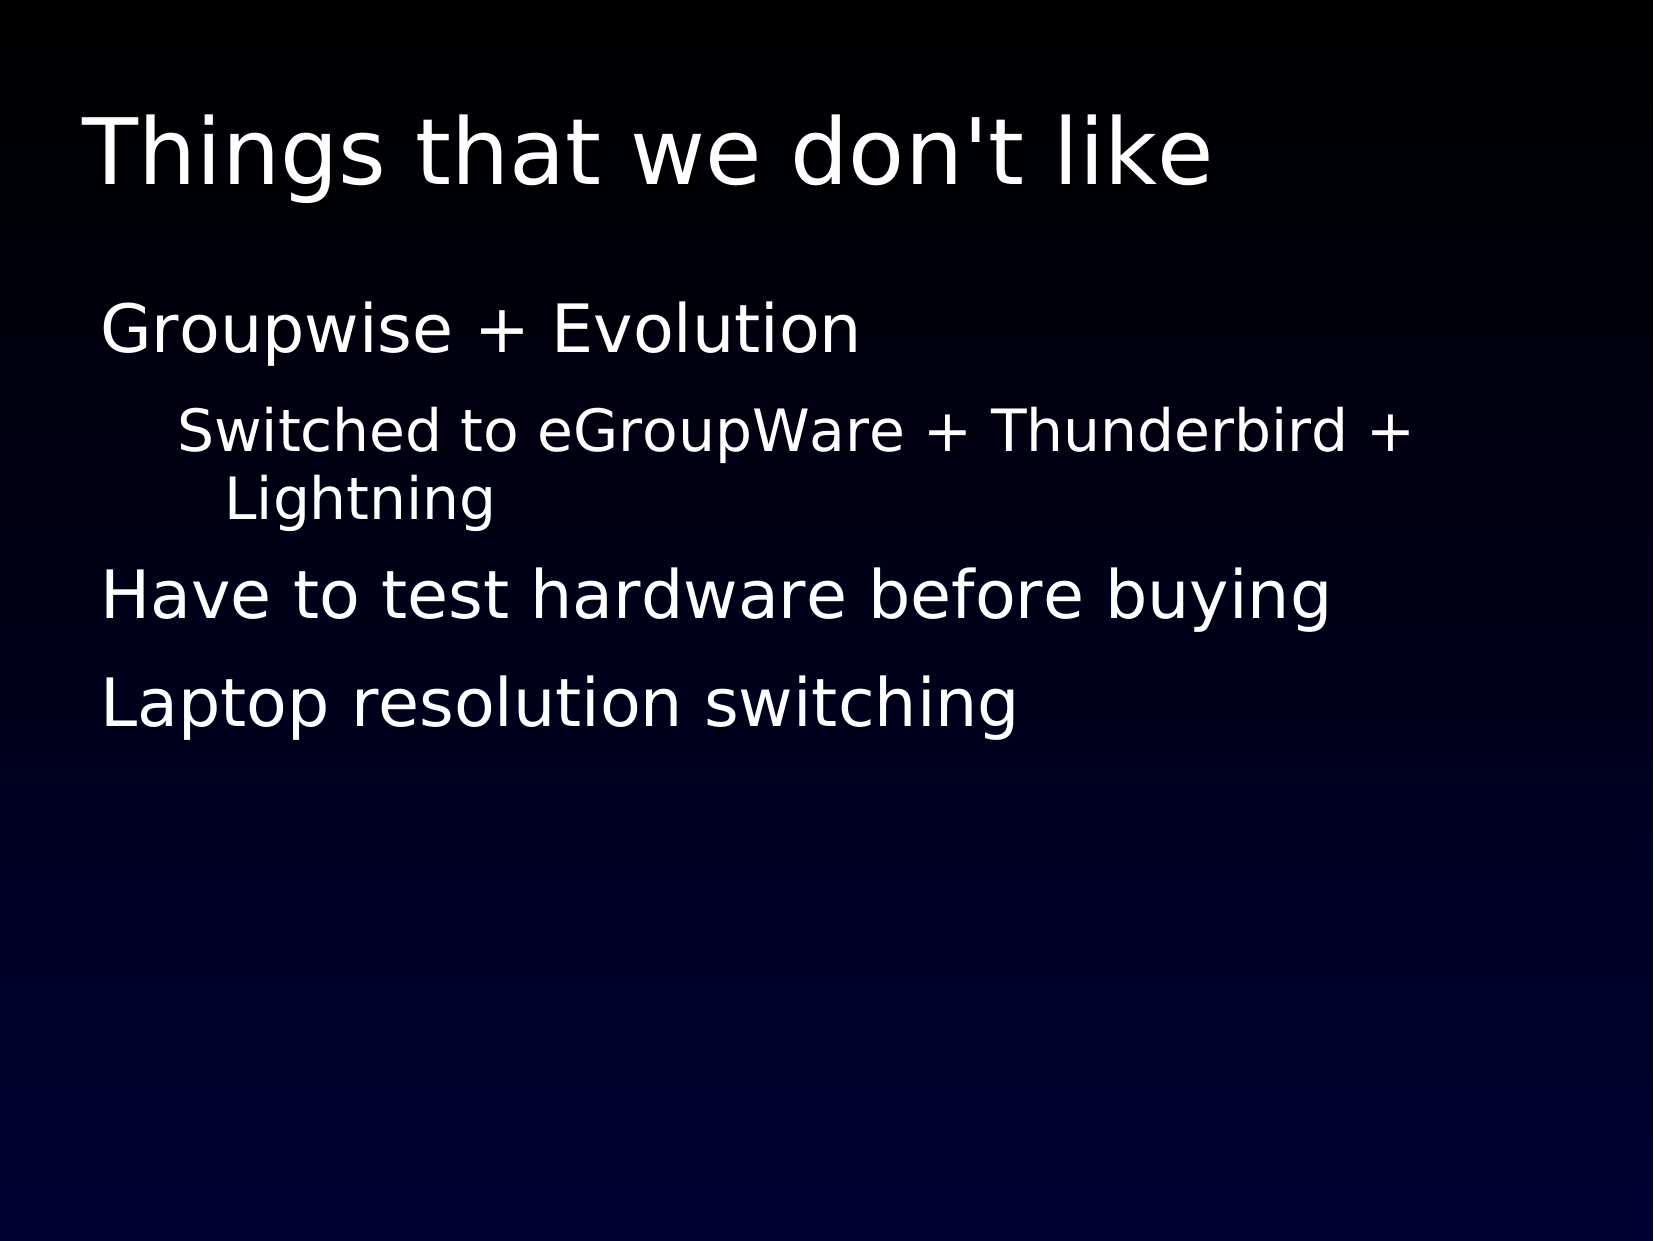

# Things that we don't like
Groupwise + Evolution
Switched to eGroupWare + Thunderbird + Lightning
Have to test hardware before buying
Laptop resolution switching